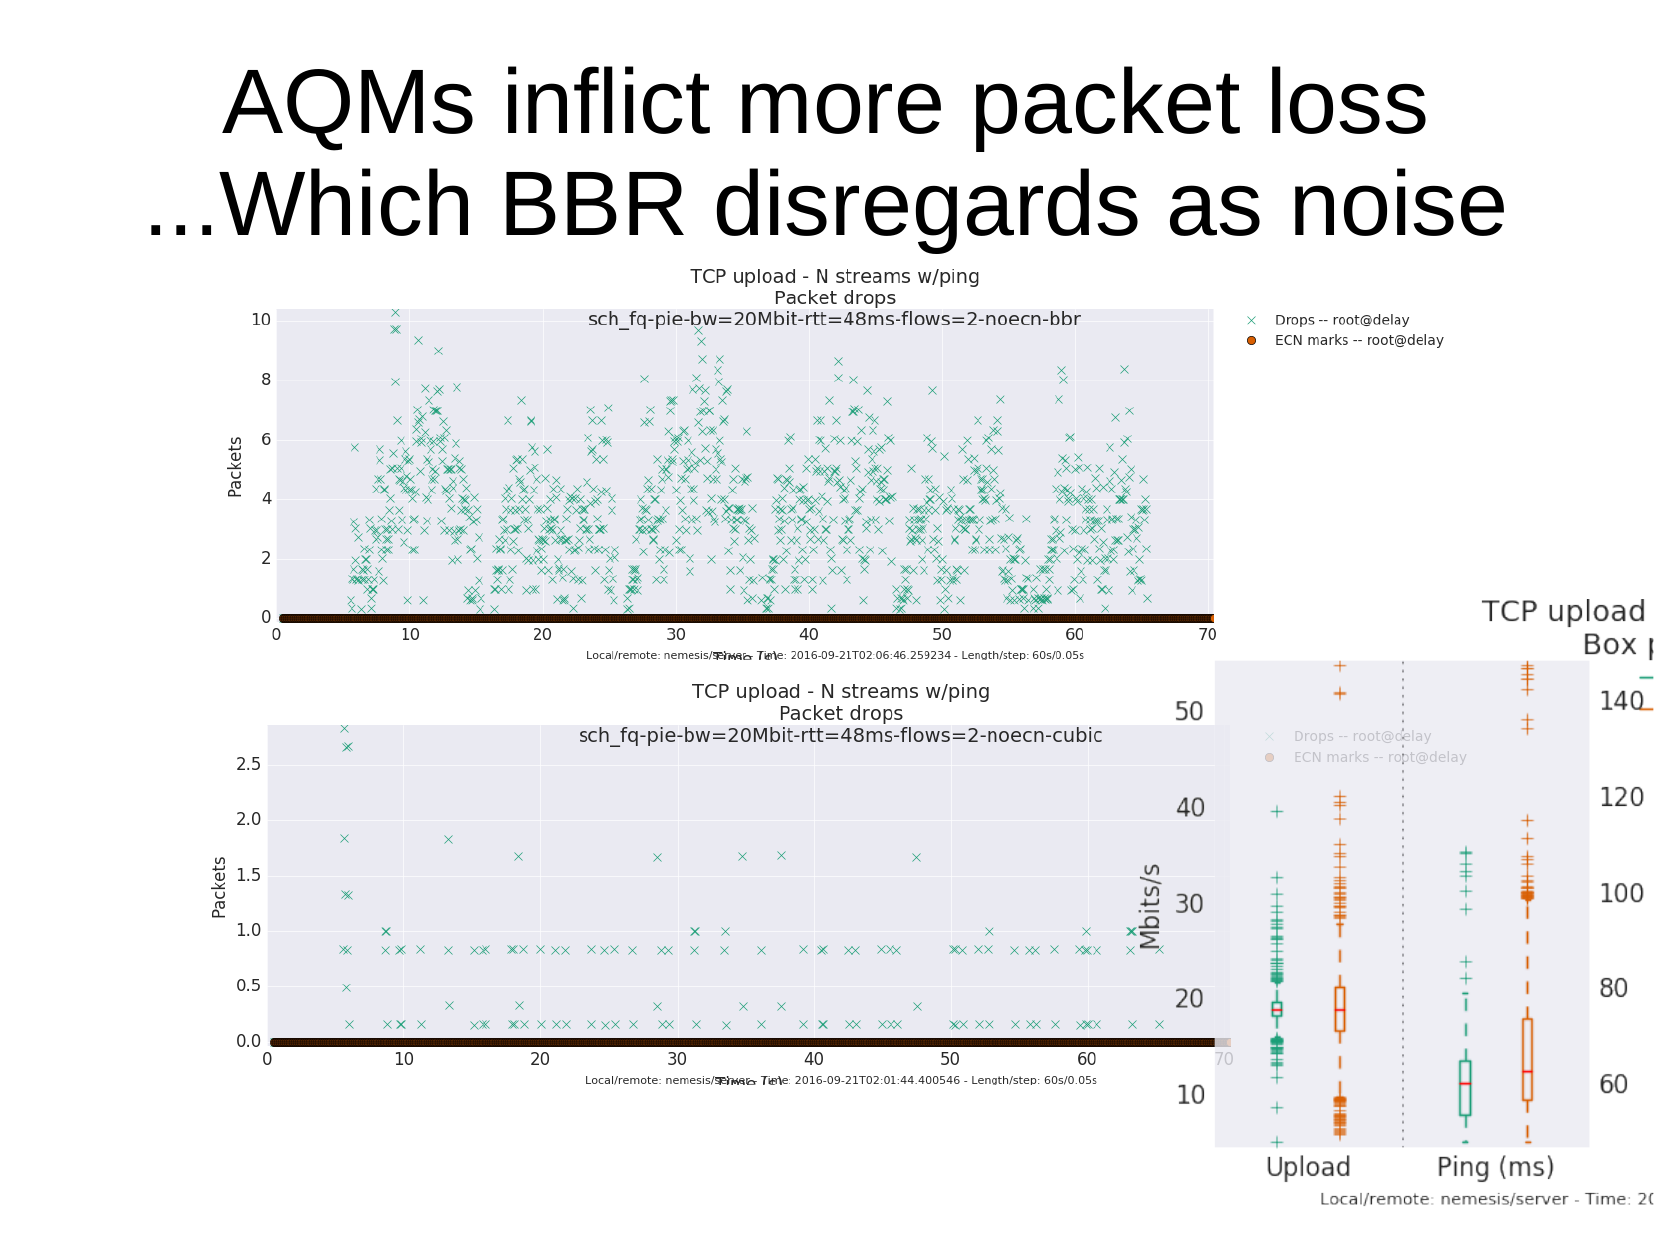

# AQMs inflict more packet loss ...Which BBR disregards as noise